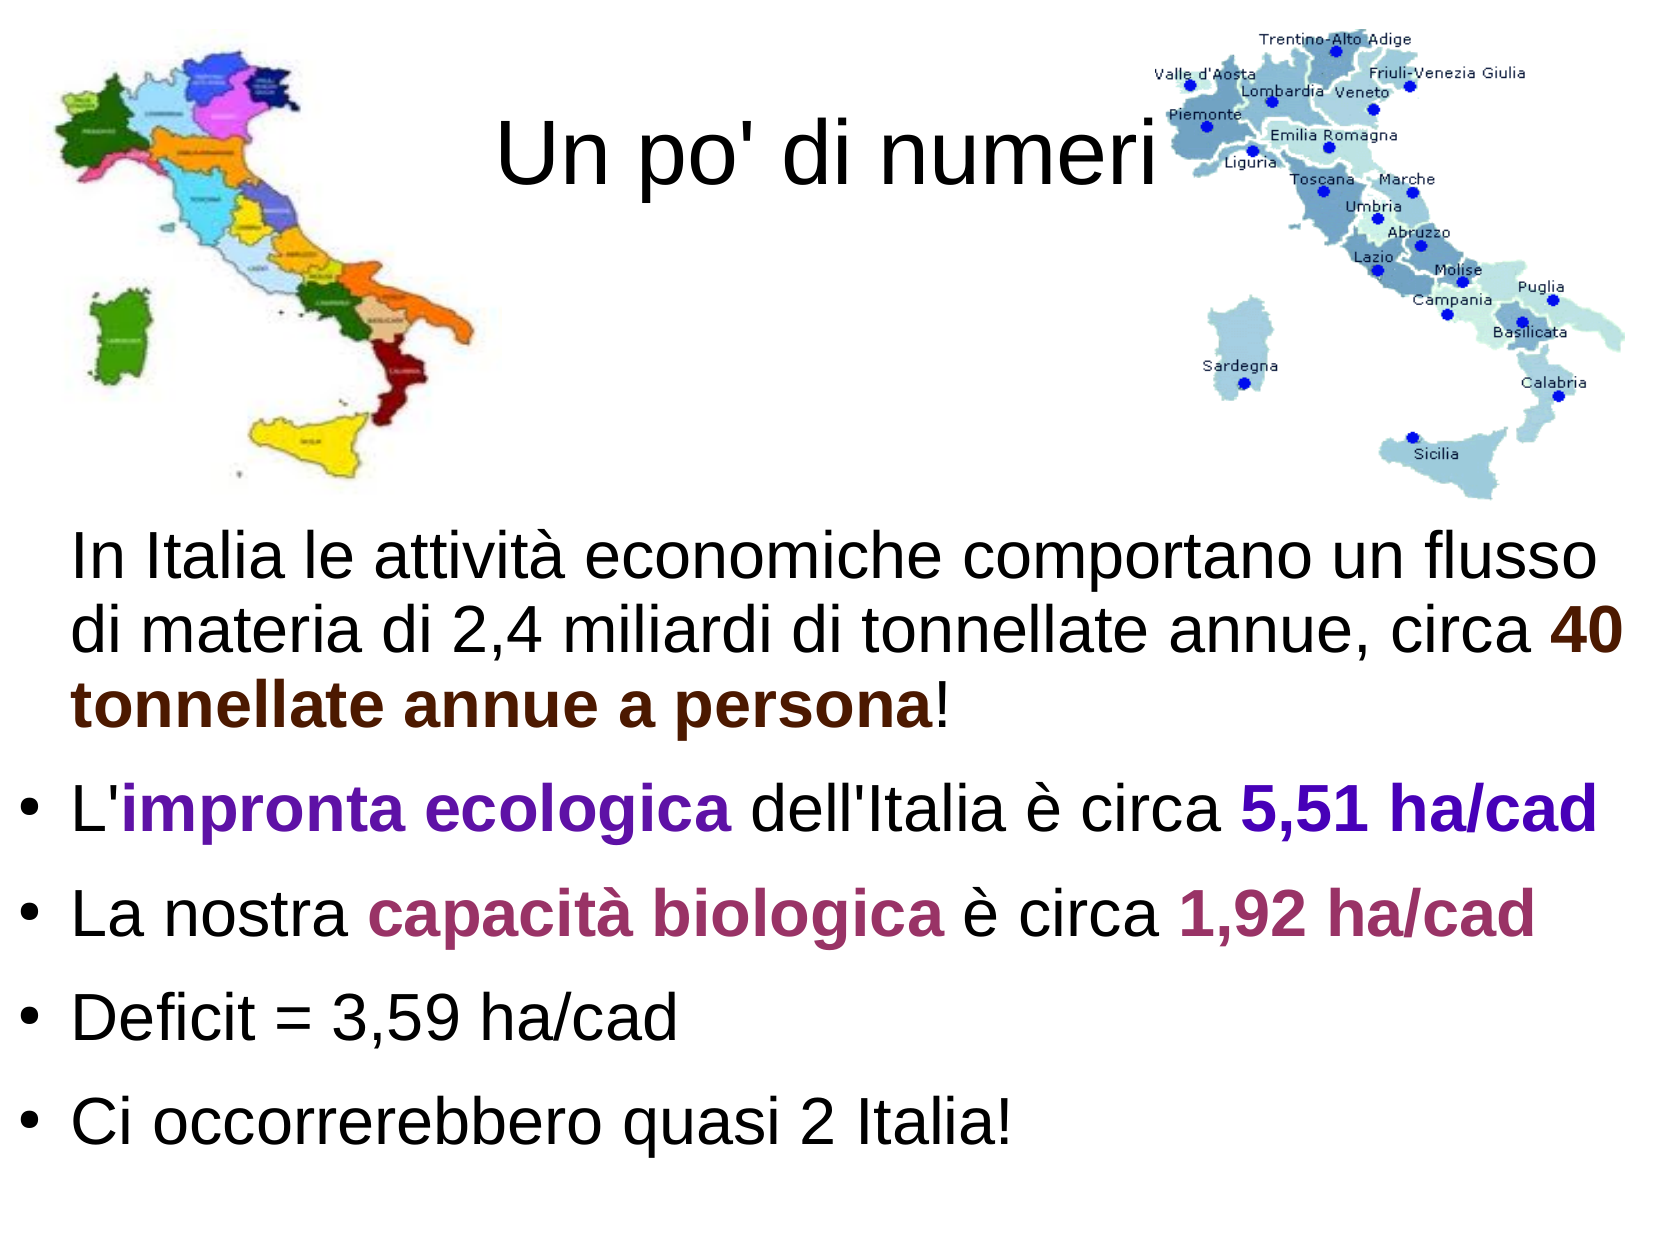

# Un po' di numeri
In Italia le attività economiche comportano un flusso di materia di 2,4 miliardi di tonnellate annue, circa 40 tonnellate annue a persona!
L'impronta ecologica dell'Italia è circa 5,51 ha/cad
La nostra capacità biologica è circa 1,92 ha/cad
Deficit = 3,59 ha/cad
Ci occorrerebbero quasi 2 Italia!